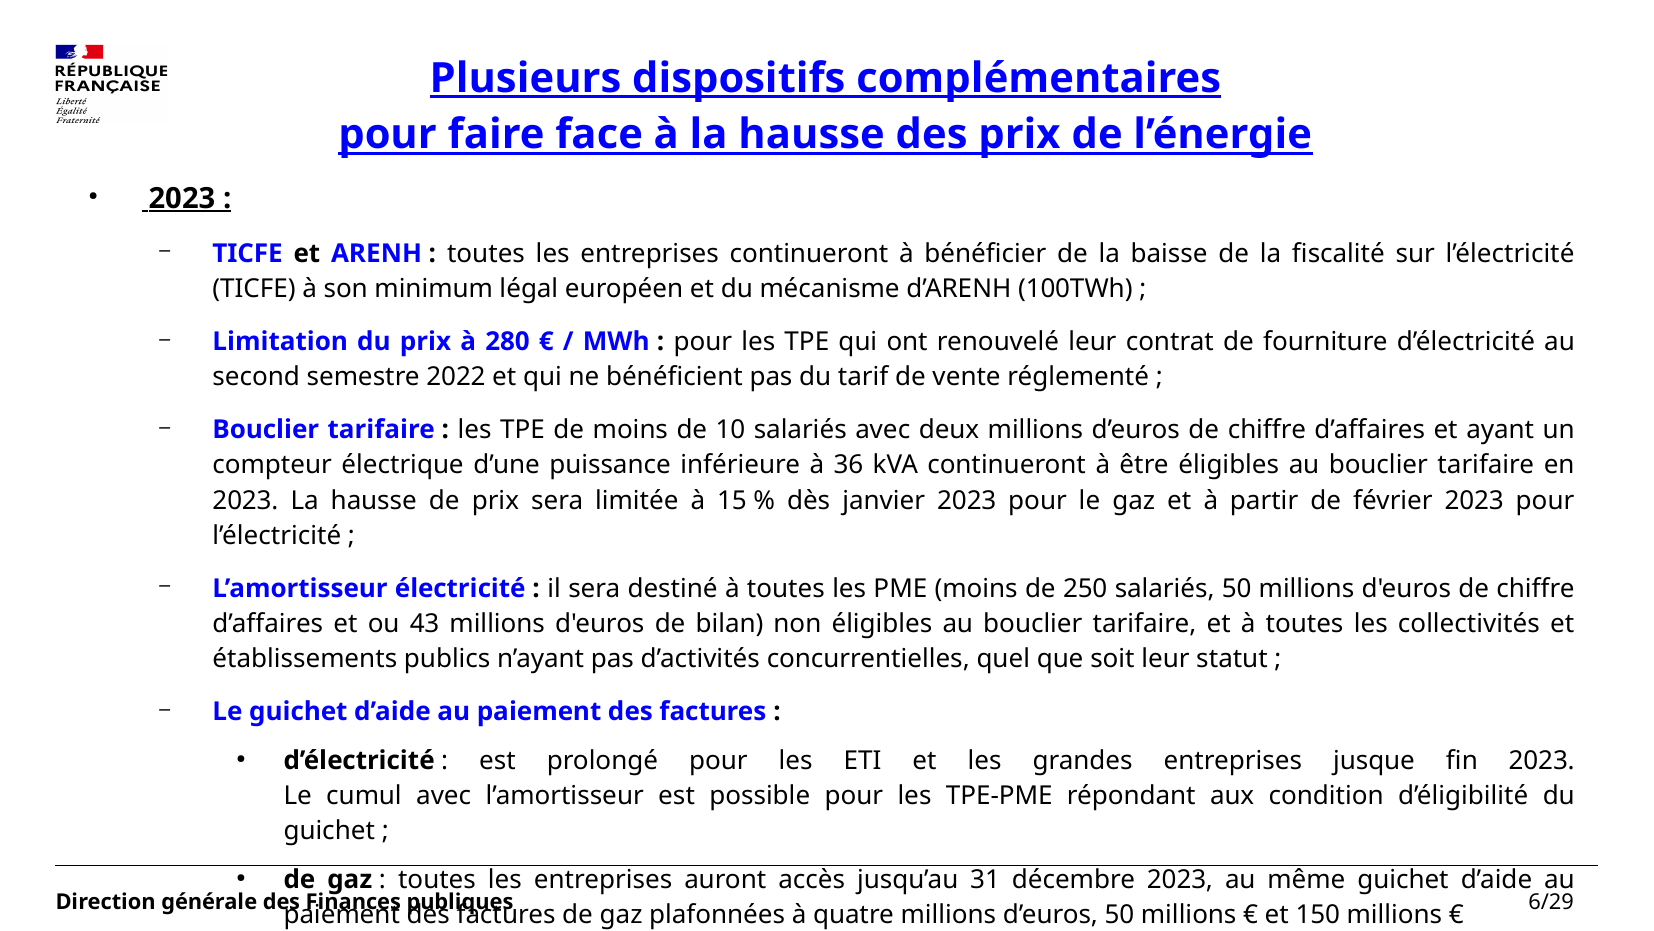

Plusieurs dispositifs complémentaires
pour faire face à la hausse des prix de l’énergie
# 2023 :
TICFE et ARENH : toutes les entreprises continueront à bénéficier de la baisse de la fiscalité sur l’électricité (TICFE) à son minimum légal européen et du mécanisme d’ARENH (100TWh) ;
Limitation du prix à 280 € / MWh : pour les TPE qui ont renouvelé leur contrat de fourniture d’électricité au second semestre 2022 et qui ne bénéficient pas du tarif de vente réglementé ;
Bouclier tarifaire : les TPE de moins de 10 salariés avec deux millions d’euros de chiffre d’affaires et ayant un compteur électrique d’une puissance inférieure à 36 kVA continueront à être éligibles au bouclier tarifaire en 2023. La hausse de prix sera limitée à 15 % dès janvier 2023 pour le gaz et à partir de février 2023 pour l’électricité ;
L’amortisseur électricité : il sera destiné à toutes les PME (moins de 250 salariés, 50 millions d'euros de chiffre d’affaires et ou 43 millions d'euros de bilan) non éligibles au bouclier tarifaire, et à toutes les collectivités et établissements publics n’ayant pas d’activités concurrentielles, quel que soit leur statut ;
Le guichet d’aide au paiement des factures :
d’électricité : est prolongé pour les ETI et les grandes entreprises jusque fin 2023.
Le cumul avec l’amortisseur est possible pour les TPE-PME répondant aux condition d’éligibilité du guichet ;
de gaz : toutes les entreprises auront accès jusqu’au 31 décembre 2023, au même guichet d’aide au paiement des factures de gaz plafonnées à quatre millions d’euros, 50 millions € et 150 millions €